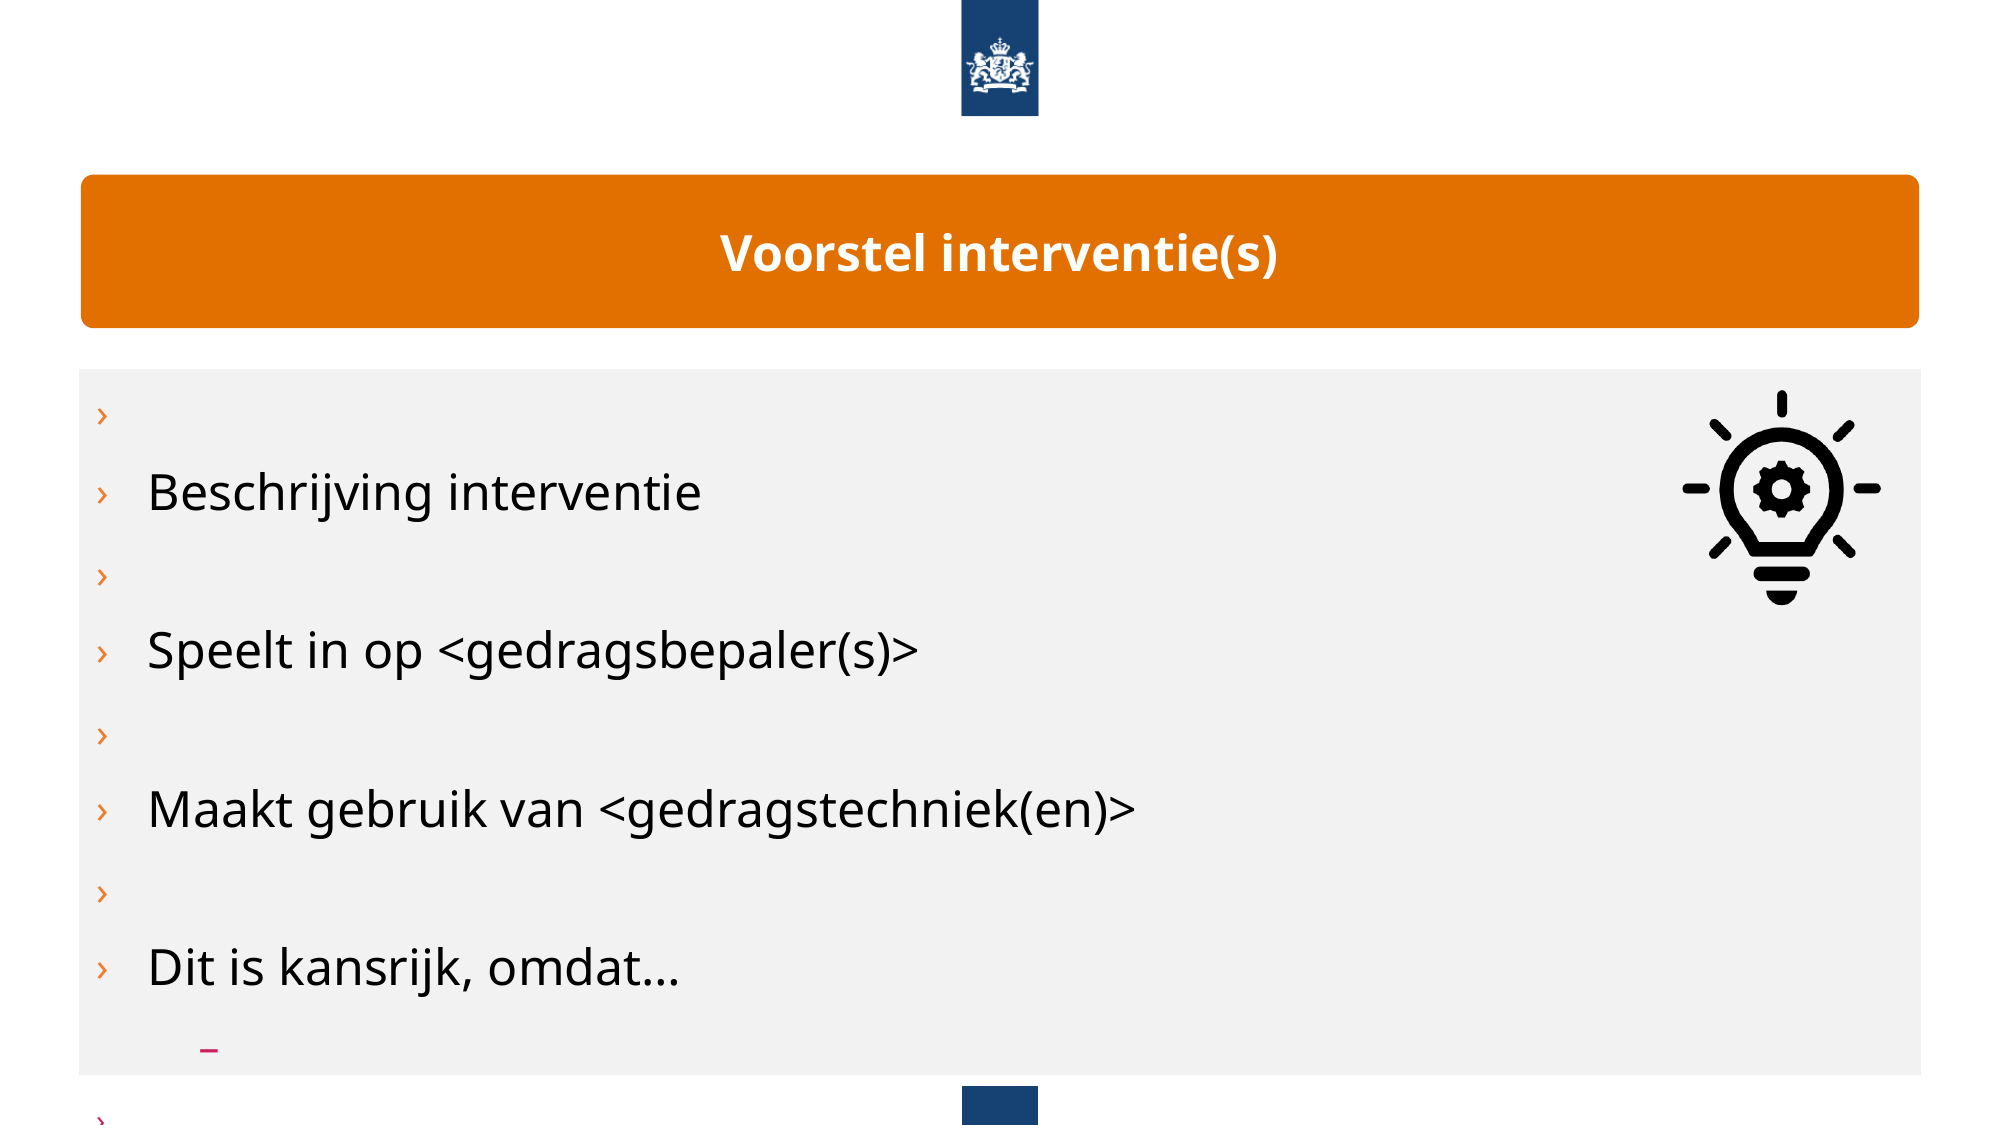

Voorstel interventie(s)
Beschrijving interventie
Speelt in op <gedragsbepaler(s)>
Maakt gebruik van <gedragstechniek(en)>
Dit is kansrijk, omdat…